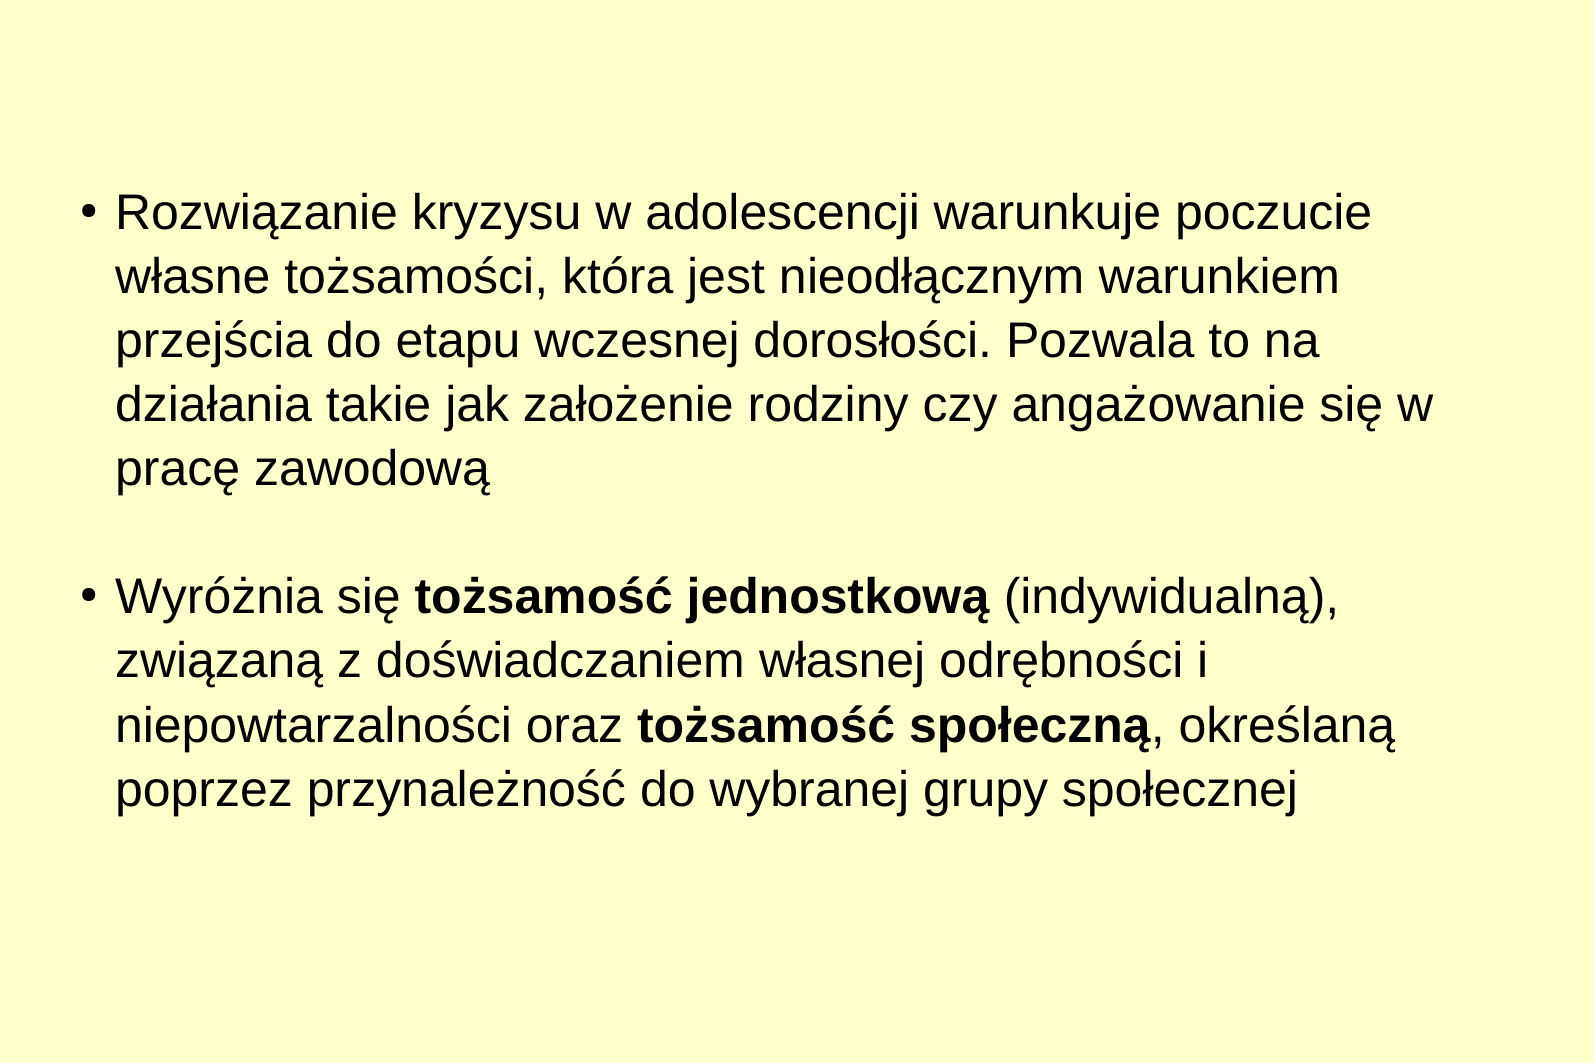

# Rozwiązanie kryzysu w adolescencji warunkuje poczucie własne tożsamości, która jest nieodłącznym warunkiem przejścia do etapu wczesnej dorosłości. Pozwala to na działania takie jak założenie rodziny czy angażowanie się w pracę zawodową
Wyróżnia się tożsamość jednostkową (indywidualną), związaną z doświadczaniem własnej odrębności i niepowtarzalności oraz tożsamość społeczną, określaną poprzez przynależność do wybranej grupy społecznej